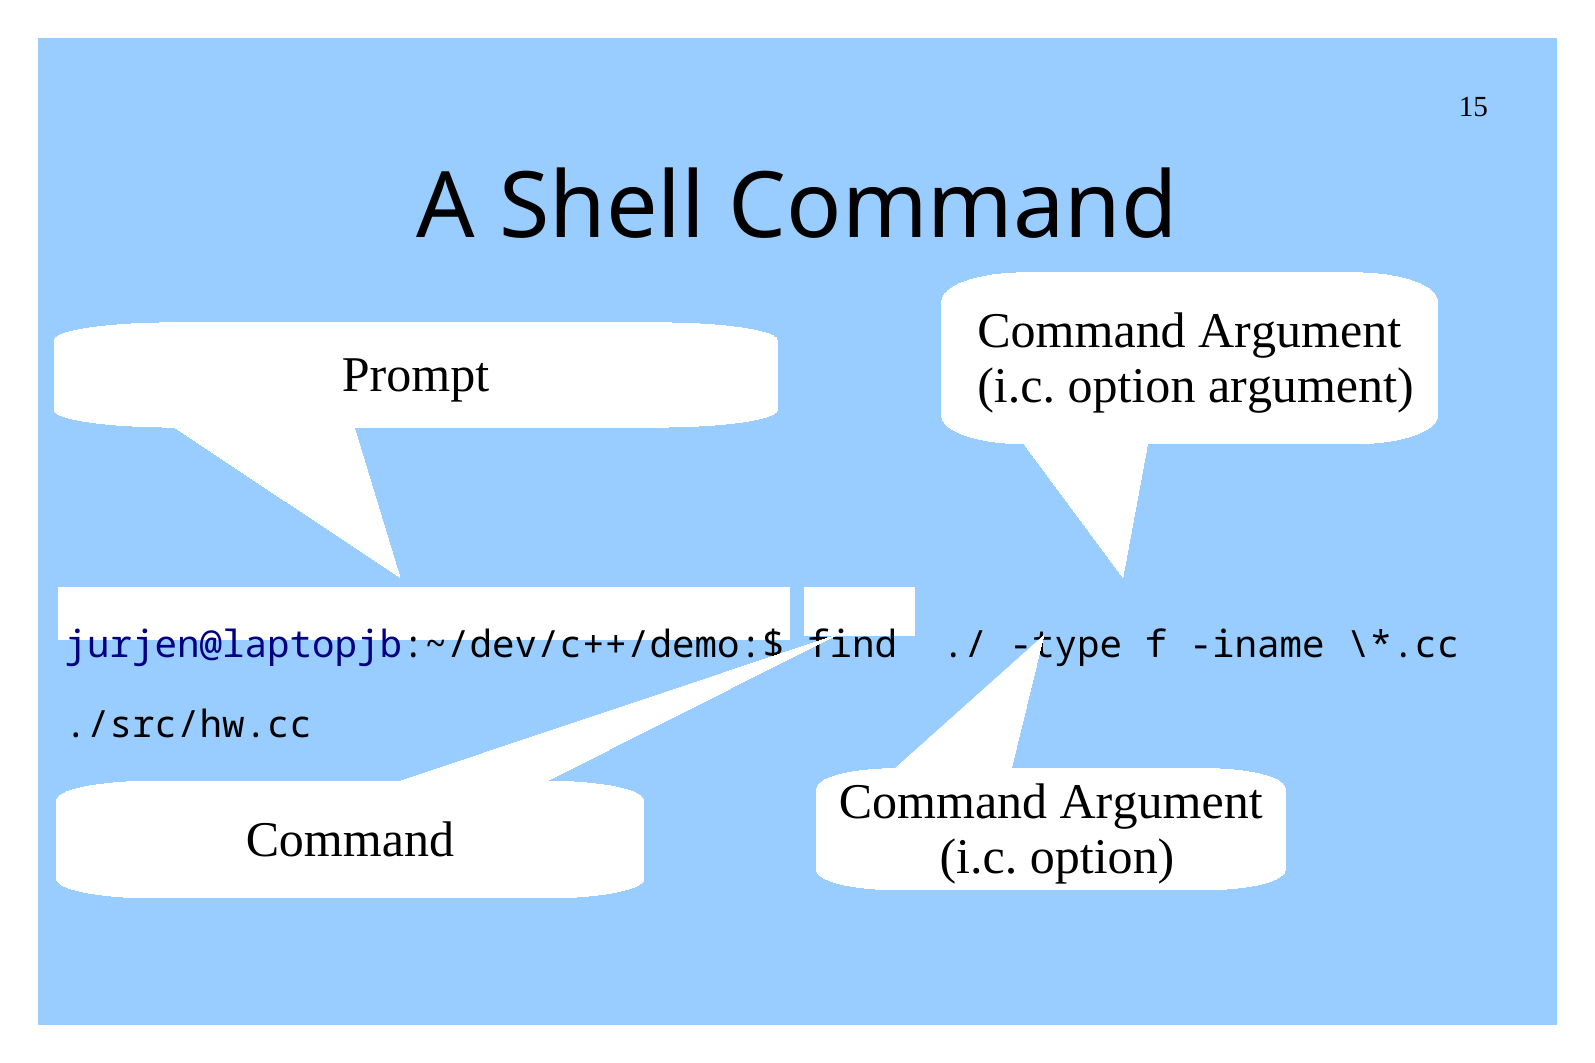

15
# A Shell Command
Command Argument
 (i.c. option argument)
jurjen@laptopjb:~/dev/c++/demo:$ find ./ -type f -iname \*.cc
./src/hw.cc
Prompt
Command Argument
 (i.c. option)
Command